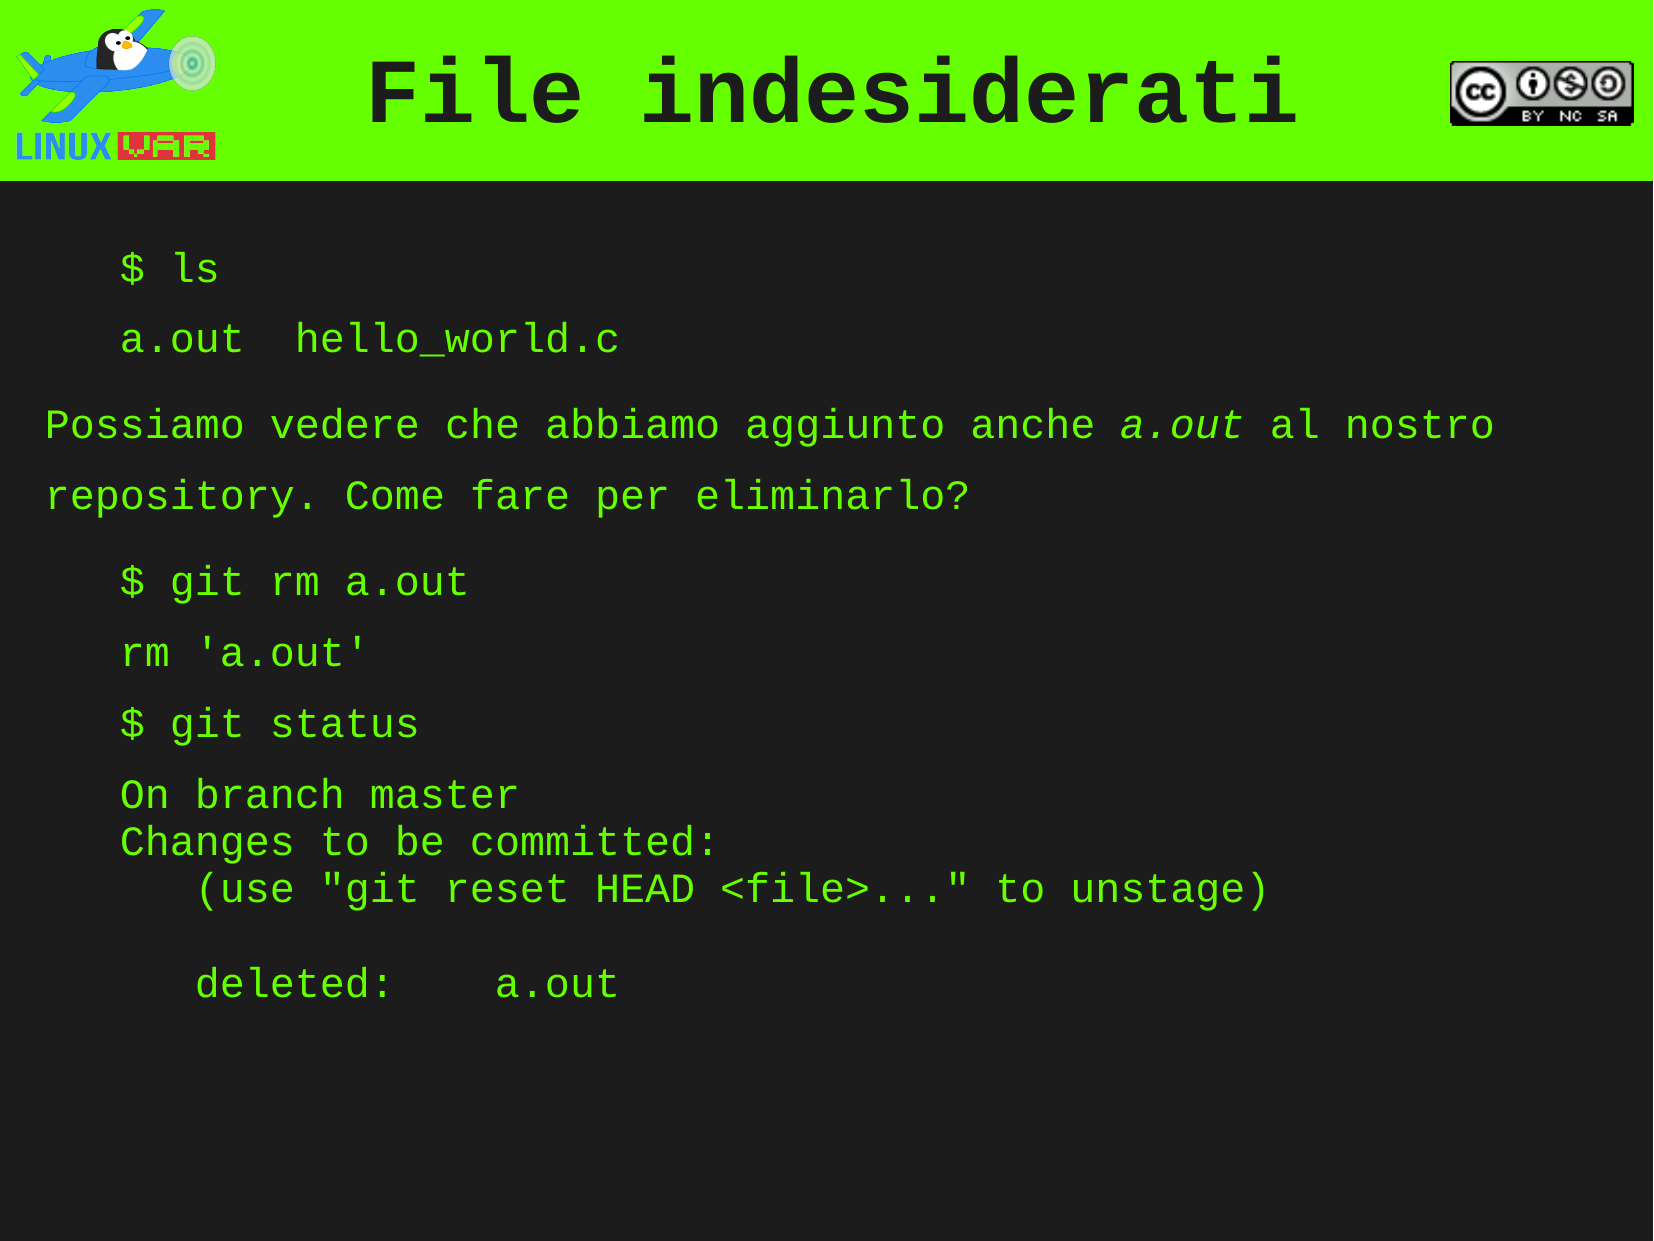

File indesiderati
	$ ls
	a.out hello_world.c
Possiamo vedere che abbiamo aggiunto anche a.out al nostro repository. Come fare per eliminarlo?
	$ git rm a.out
	rm 'a.out'
	$ git status
	On branch master
	Changes to be committed:
 		(use "git reset HEAD <file>..." to unstage)
		deleted: a.out